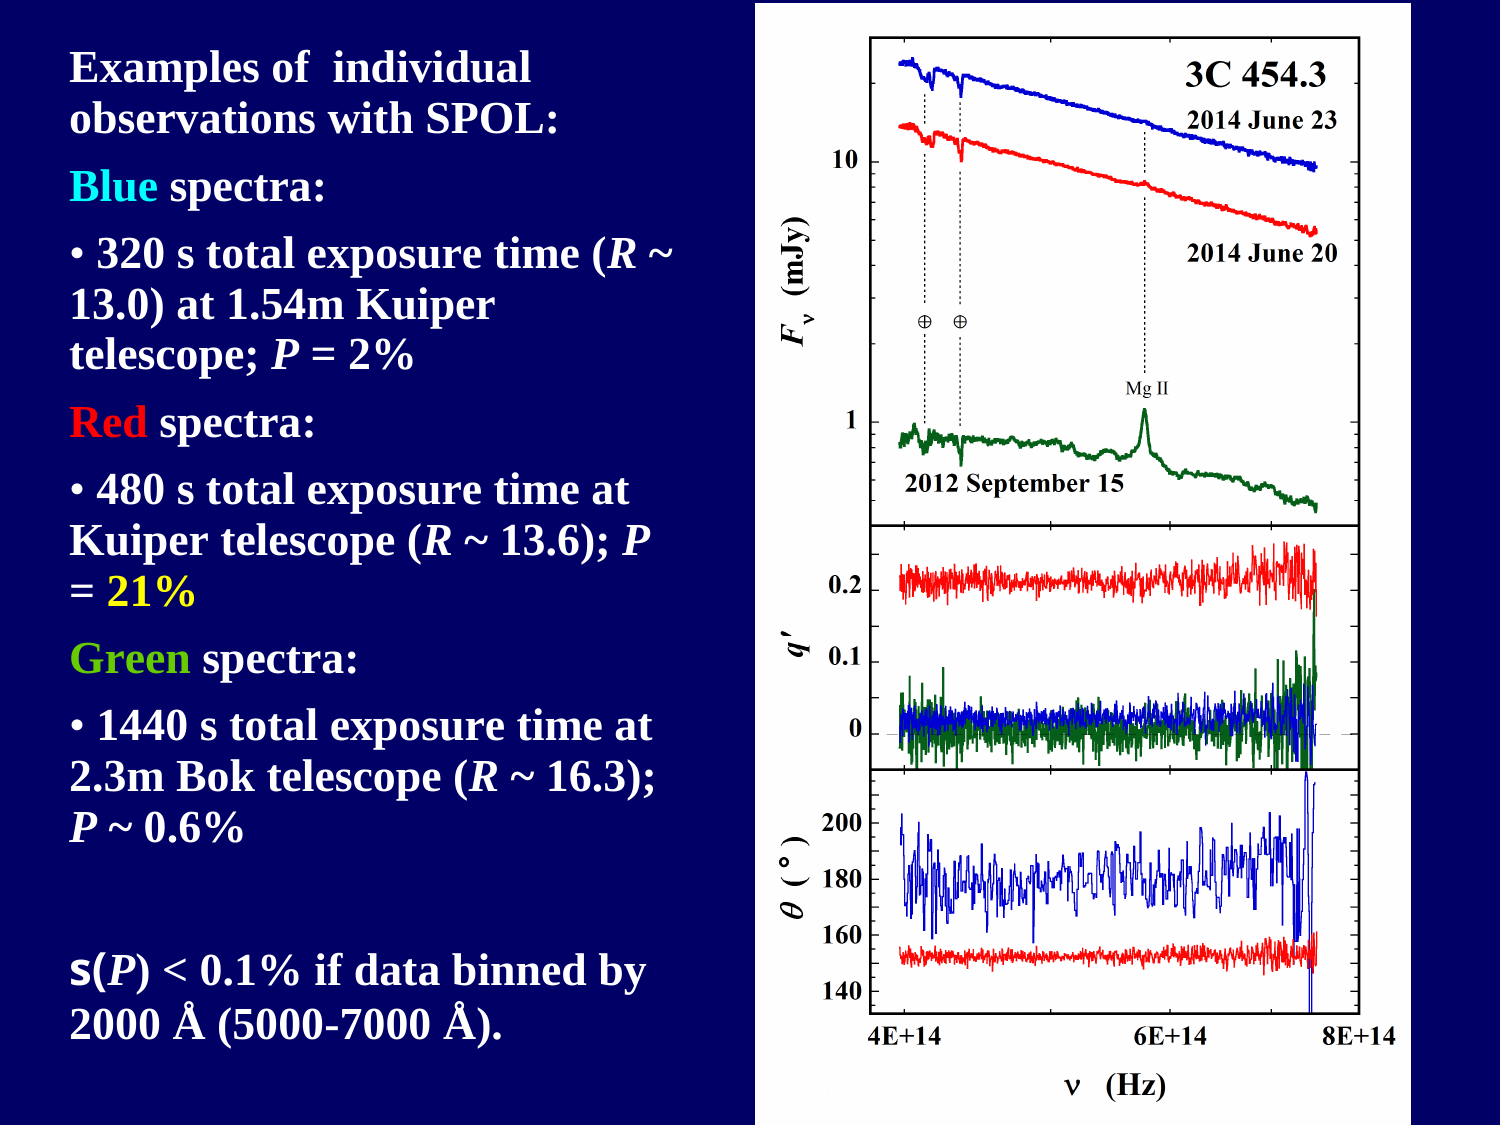

# Examples of individual observations with SPOL:
Blue spectra:
 320 s total exposure time (R ~ 13.0) at 1.54m Kuiper telescope; P = 2%
Red spectra:
 480 s total exposure time at Kuiper telescope (R ~ 13.6); P = 21%
Green spectra:
 1440 s total exposure time at 2.3m Bok telescope (R ~ 16.3); P ~ 0.6%
s(P) < 0.1% if data binned by 2000 Å (5000-7000 Å).